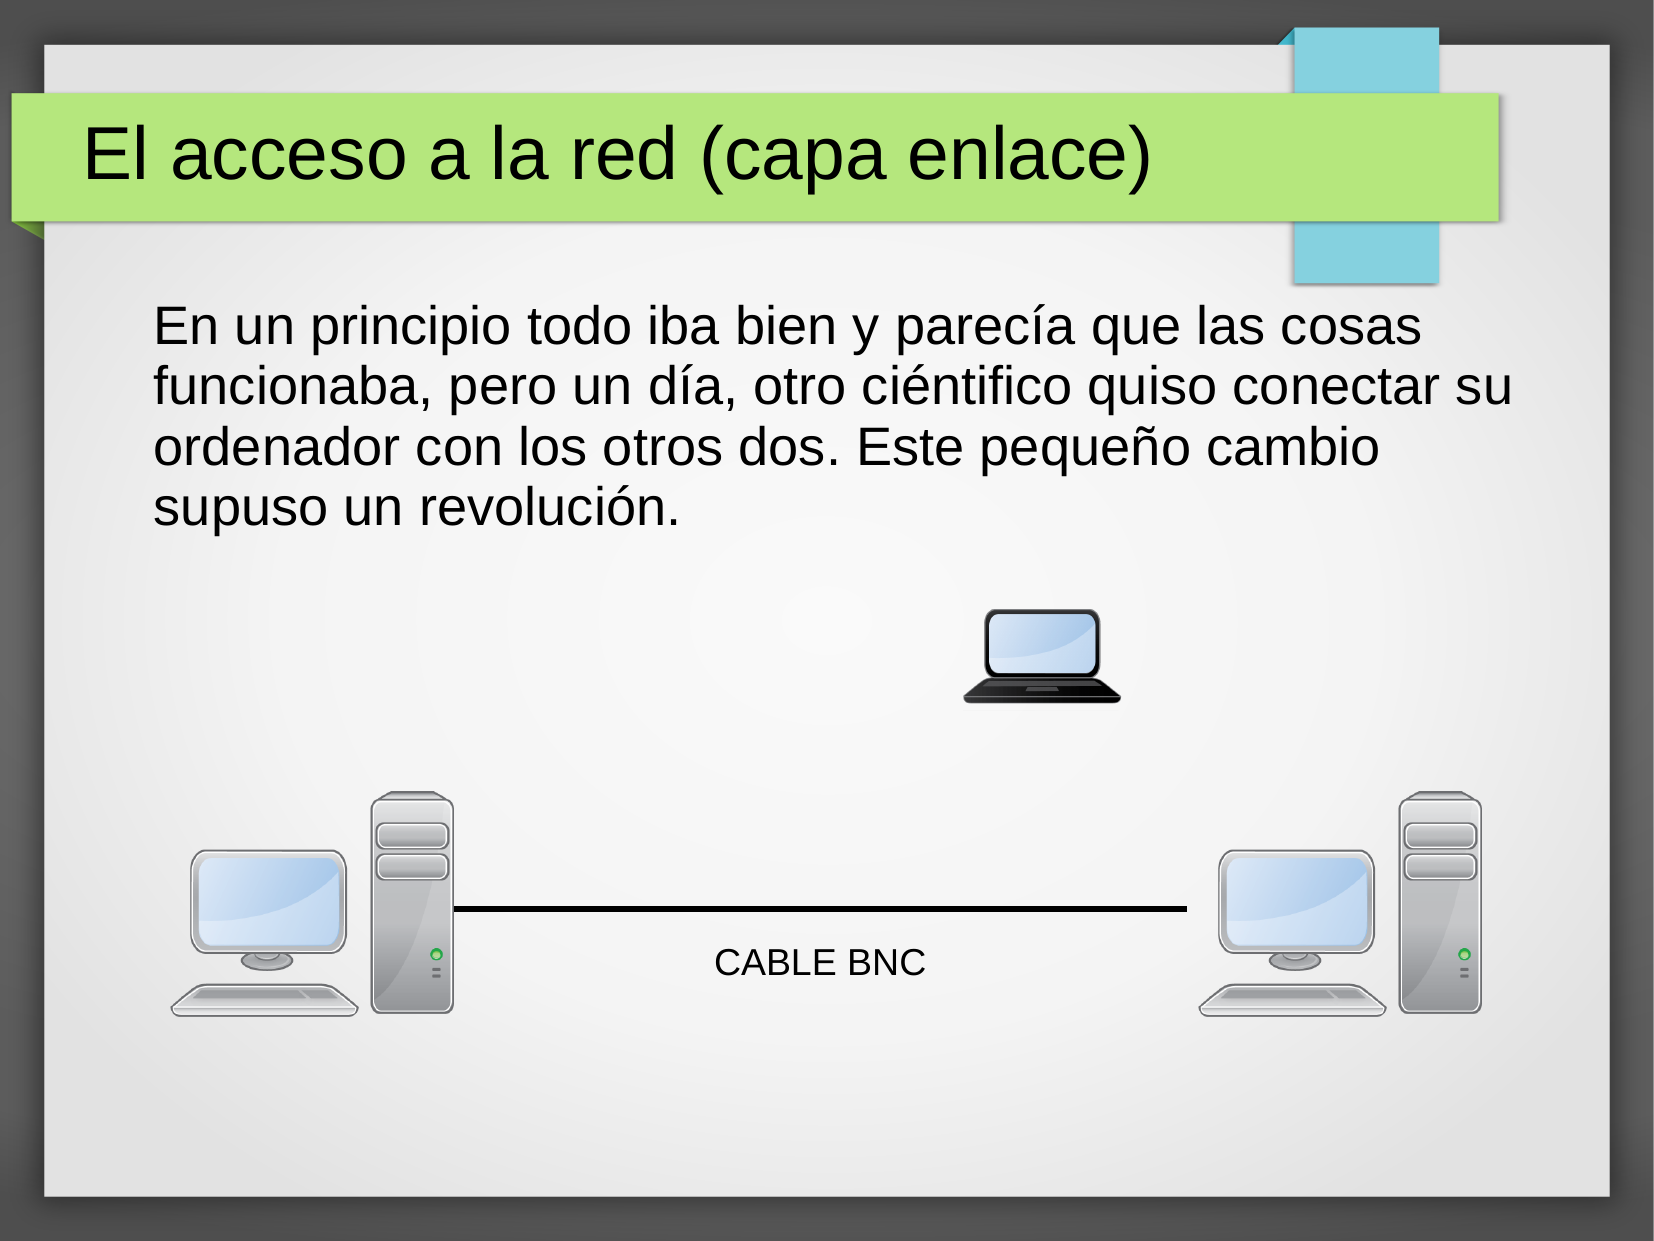

# El acceso a la red (capa enlace)
En un principio todo iba bien y parecía que las cosas funcionaba, pero un día, otro ciéntifico quiso conectar su ordenador con los otros dos. Este pequeño cambio supuso un revolución.